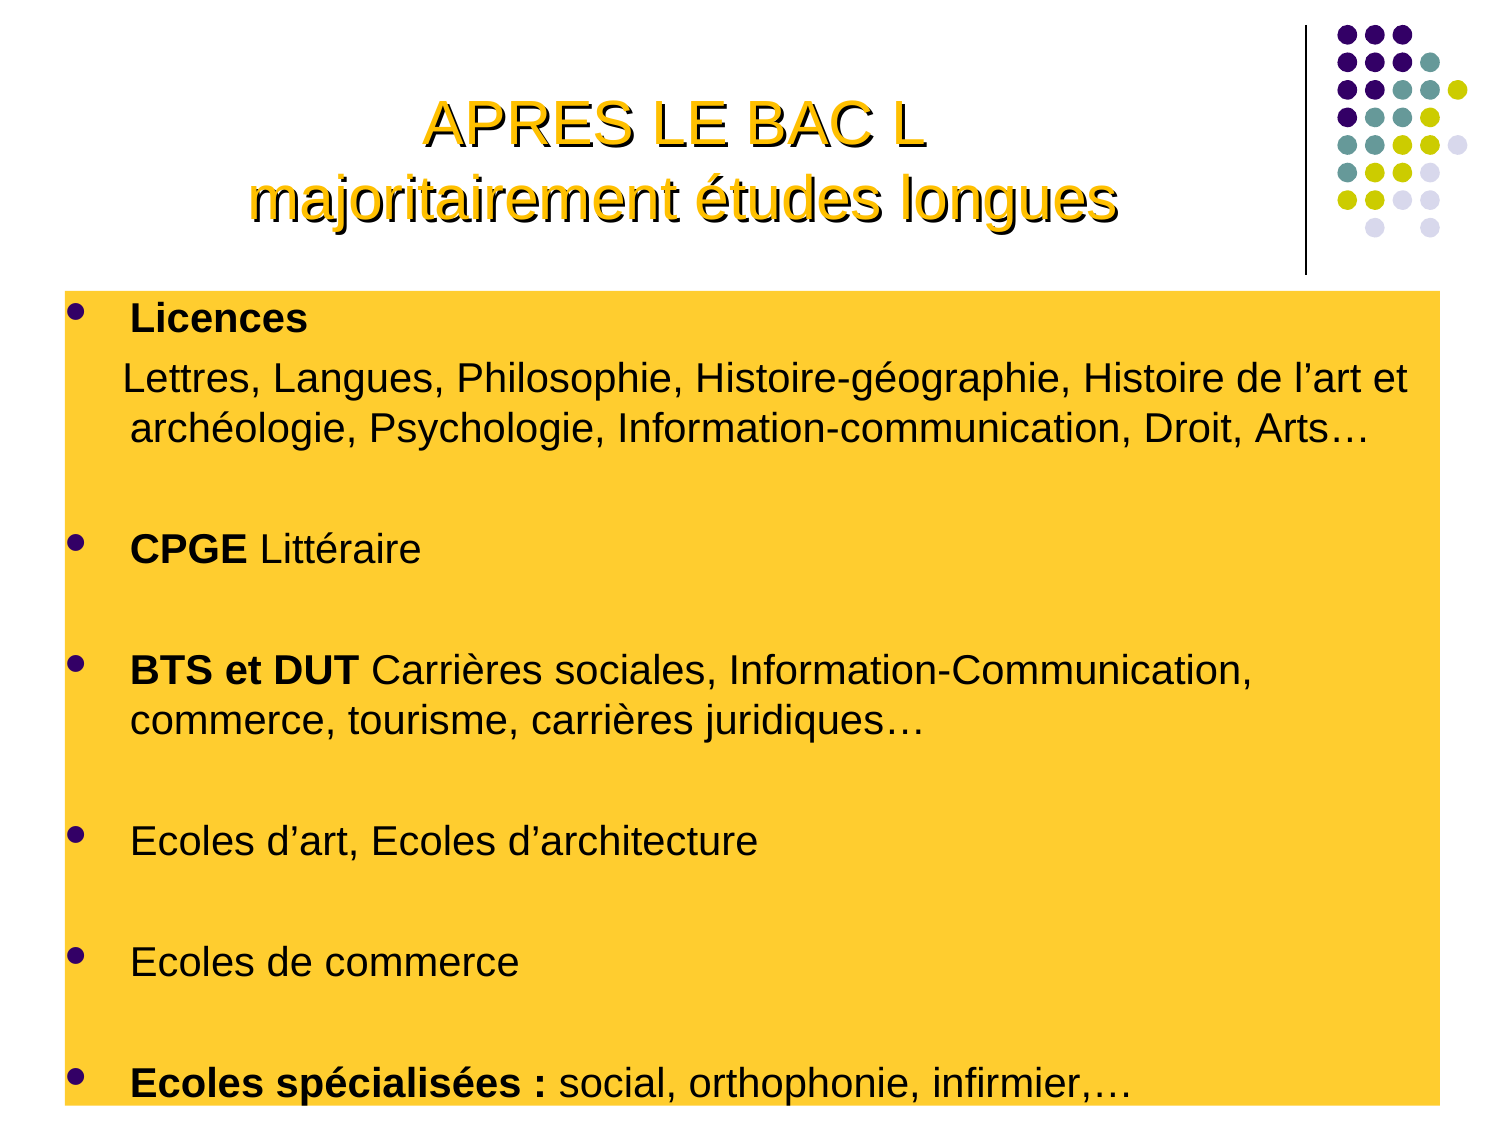

APRES LE BAC L
 majoritairement études longues
Licences
 Lettres, Langues, Philosophie, Histoire-géographie, Histoire de l’art et archéologie, Psychologie, Information-communication, Droit, Arts…
CPGE Littéraire
BTS et DUT Carrières sociales, Information-Communication, commerce, tourisme, carrières juridiques…
Ecoles d’art, Ecoles d’architecture
Ecoles de commerce
Ecoles spécialisées : social, orthophonie, infirmier,…